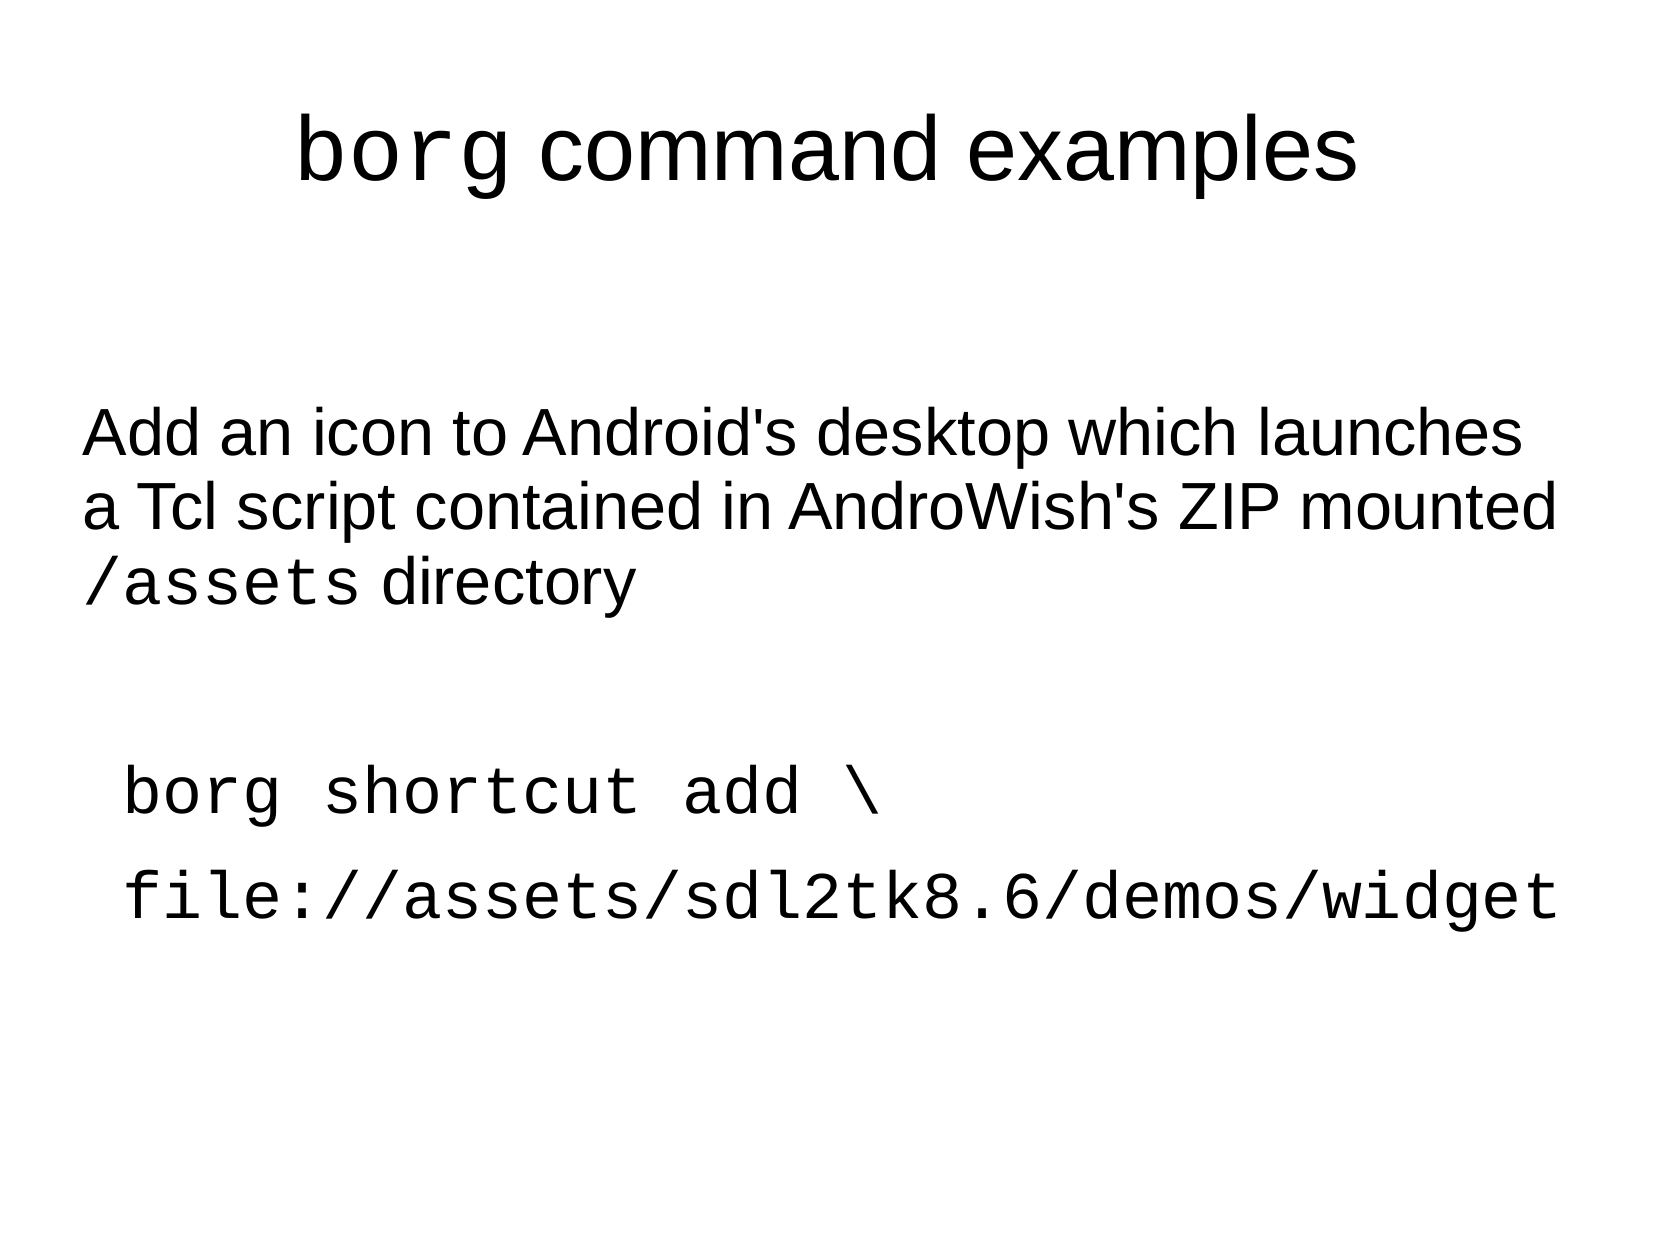

# borg command examples
Add an icon to Android's desktop which launches a Tcl script contained in AndroWish's ZIP mounted /assets directory
 borg shortcut add \
 file://assets/sdl2tk8.6/demos/widget